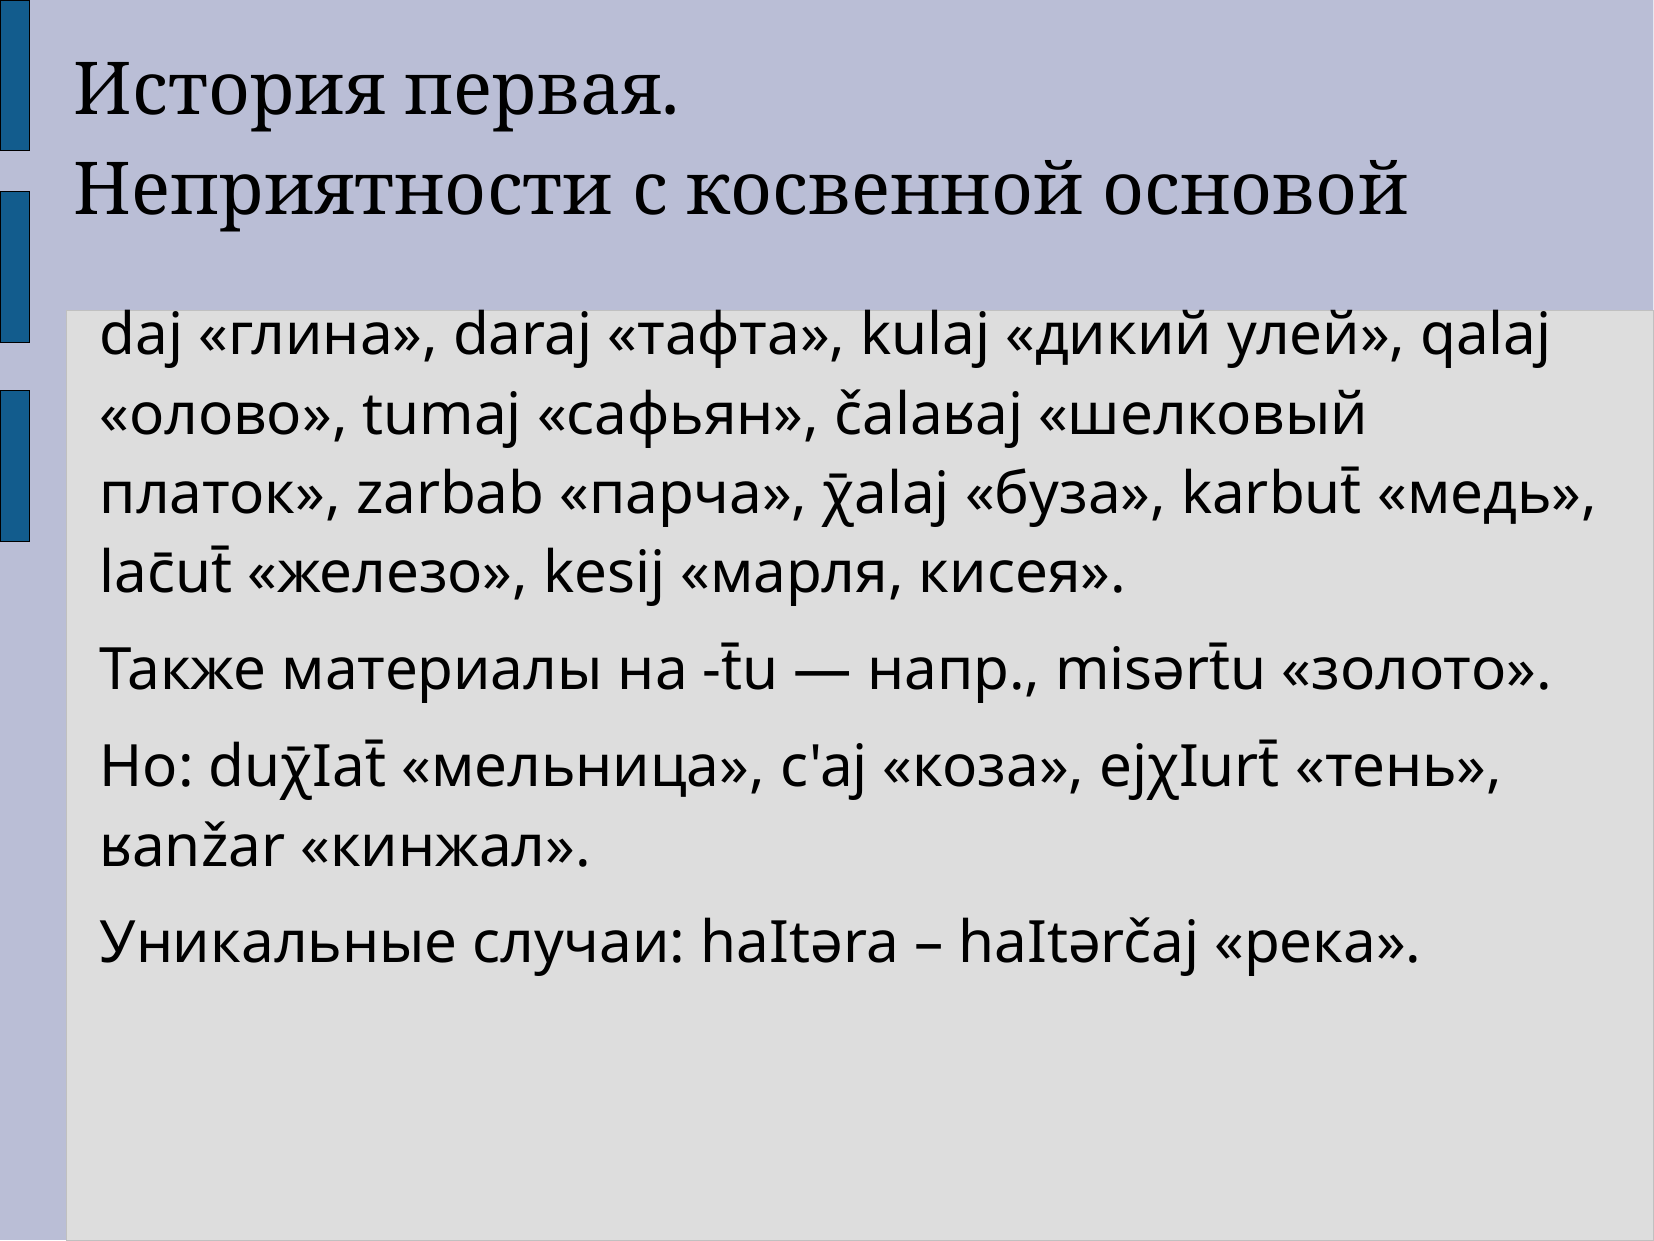

История первая.
Неприятности с косвенной основой
daj «глина», daraj «тафта», kulaj «дикий улей», qalaj «олово», tumaj «сафьян», čalaʁaj «шелковый платок», zarbab «парча», χ̄alaj «буза», karbut̄ «медь», lac̄ut̄ «железо», kesij «марля, кисея».
Также материалы на -t̄u — напр., misərt̄u «золото».
Но: duχ̄Ӏat̄ «мельница», c'aj «коза», ejχӀurt̄ «тень», ʁanžar «кинжал».
Уникальные случаи: haӀtəra – haӀtərčaj «река».